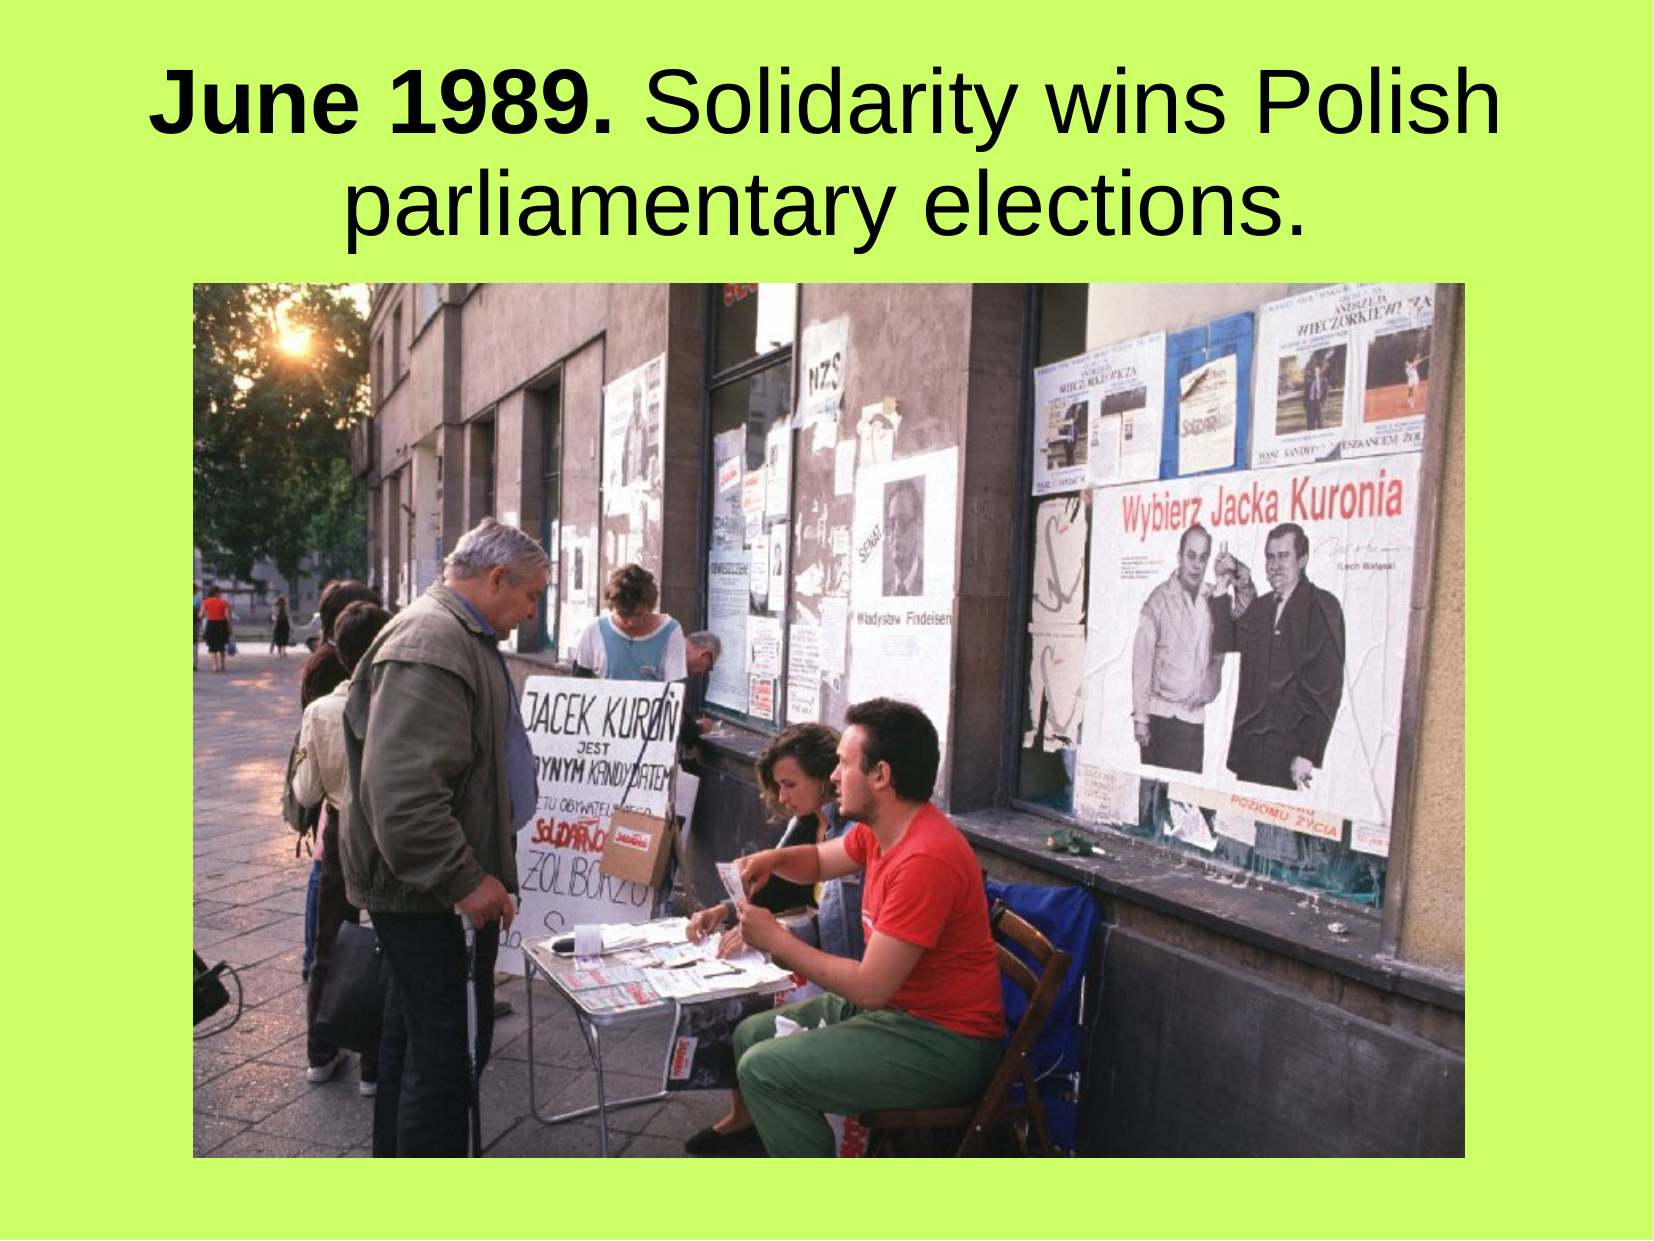

# June 1989. Solidarity wins Polish parliamentary elections.